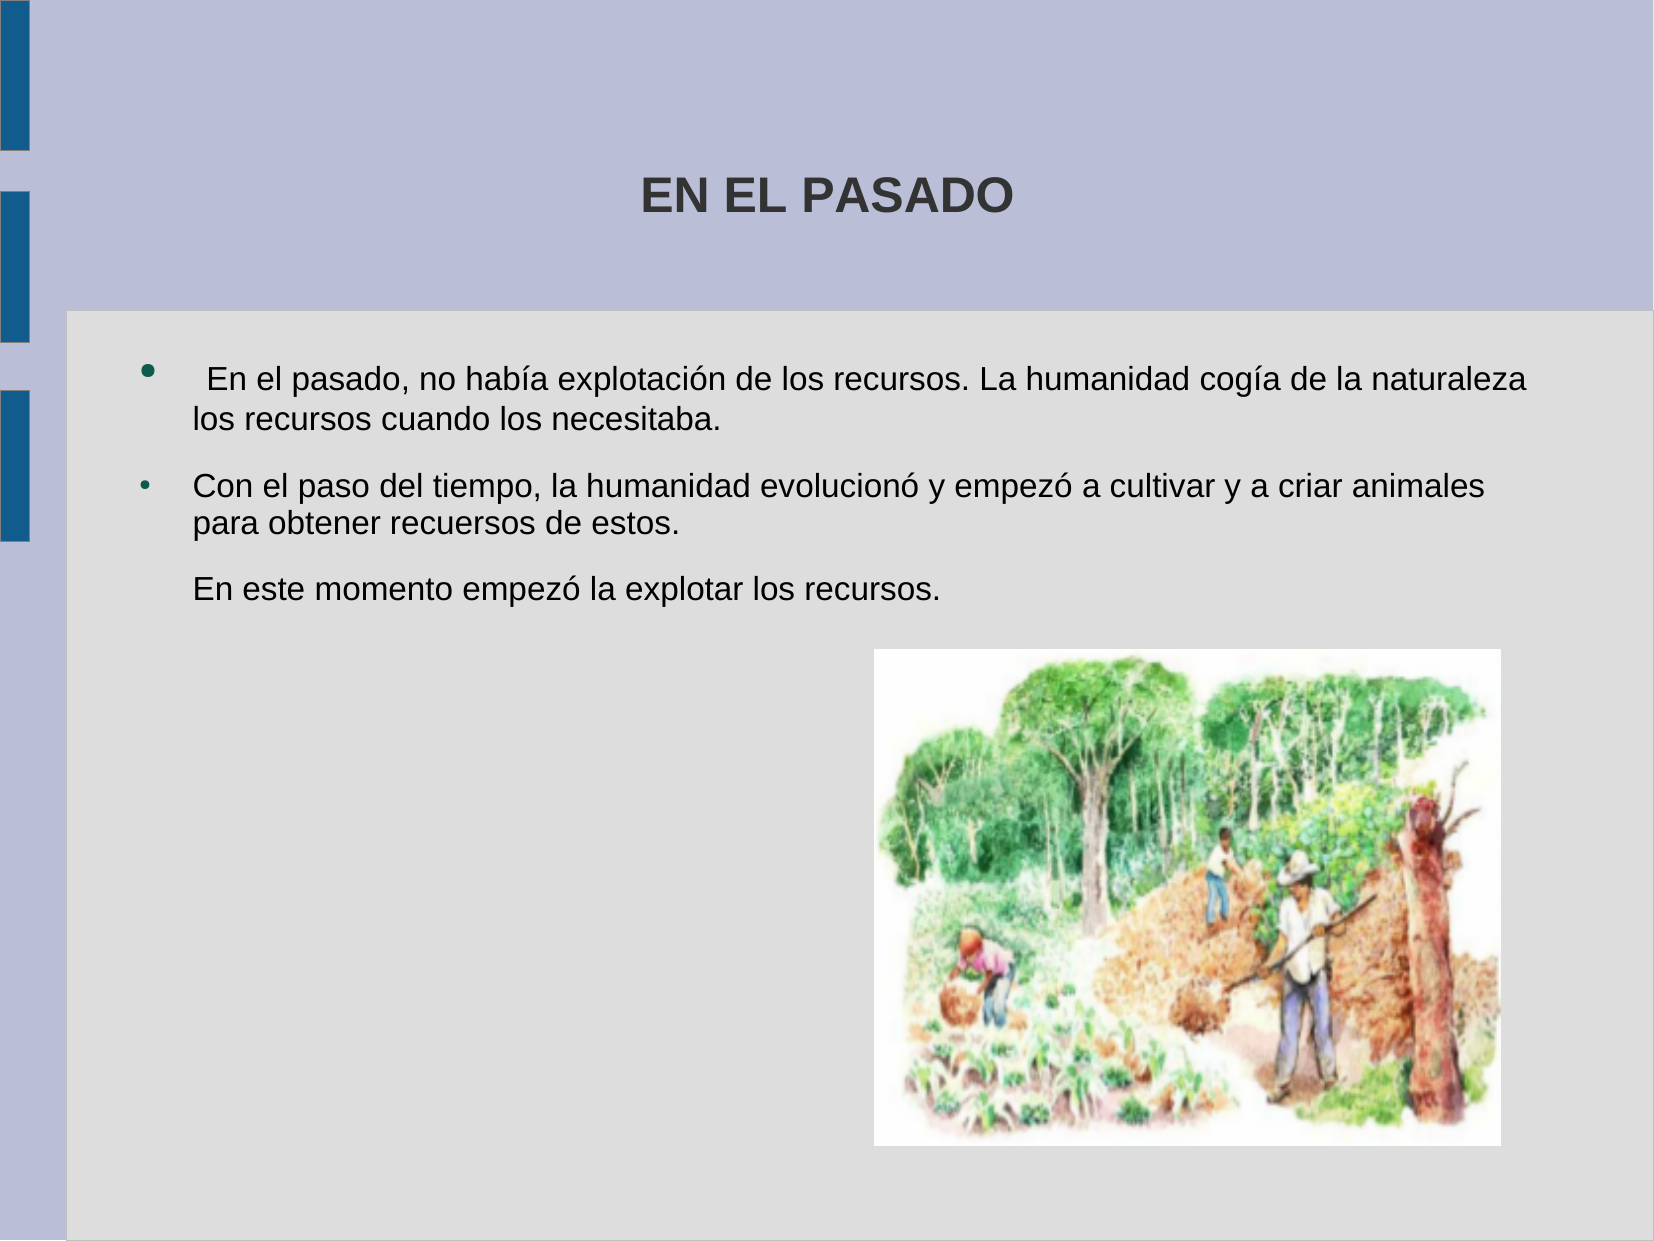

# EN EL PASADO
 En el pasado, no había explotación de los recursos. La humanidad cogía de la naturaleza los recursos cuando los necesitaba.
Con el paso del tiempo, la humanidad evolucionó y empezó a cultivar y a criar animales para obtener recuersos de estos.
En este momento empezó la explotar los recursos.